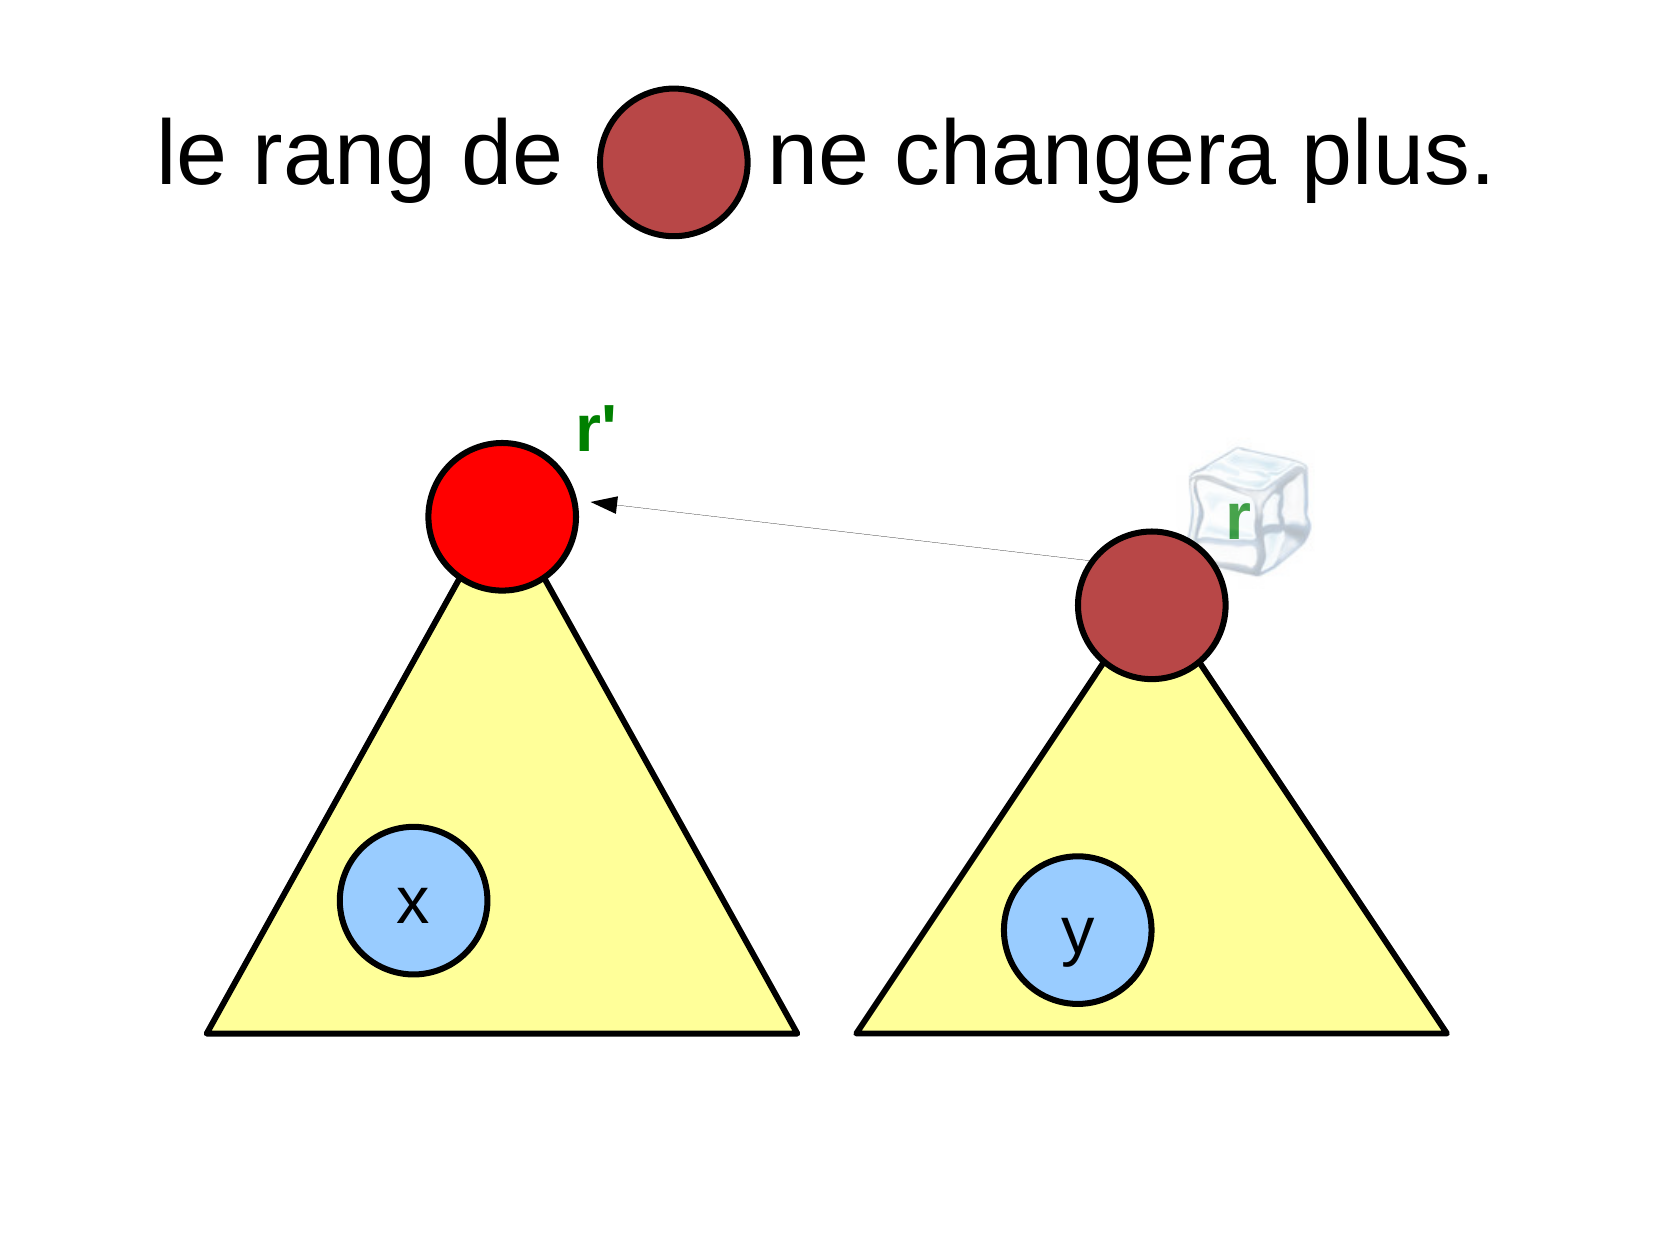

# le rang de ne changera plus.
r'
r
x
y